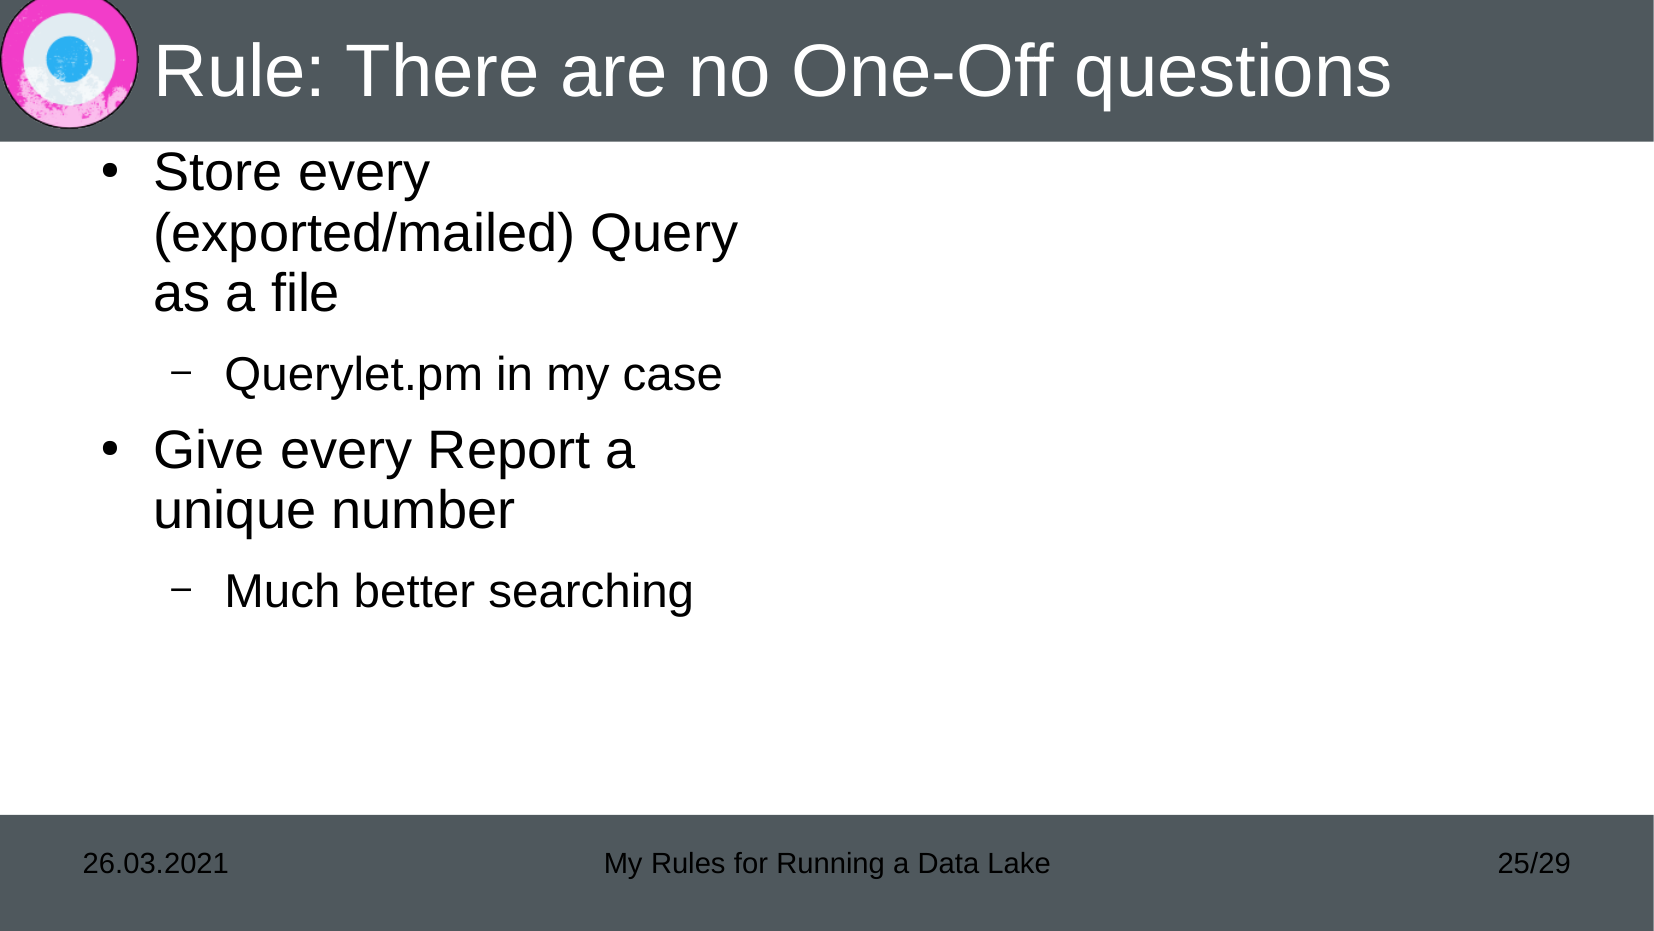

# Rule: There are no One-Off questions
Store every (exported/mailed) Query as a file
Querylet.pm in my case
Give every Report a unique number
Much better searching
08. März 2019
25